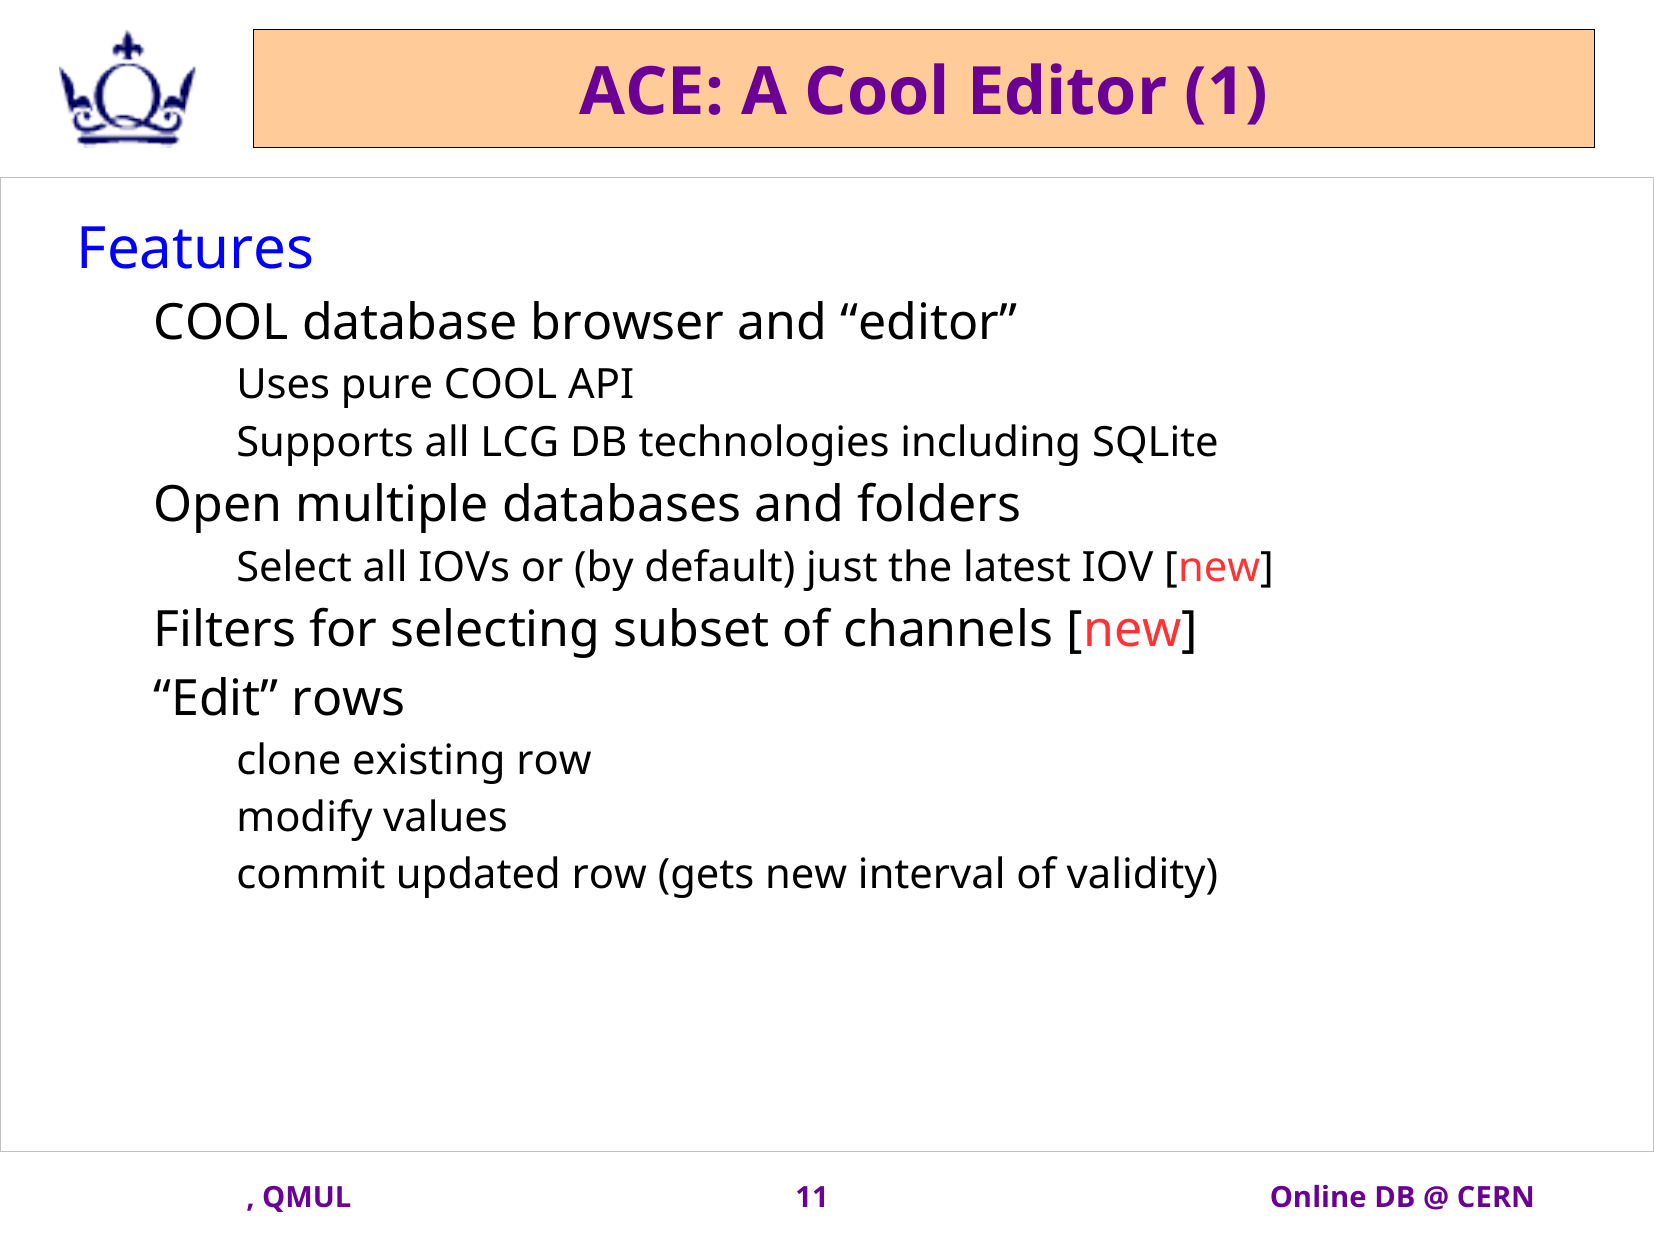

# ACE: A Cool Editor (1)
Features
COOL database browser and “editor”
Uses pure COOL API
Supports all LCG DB technologies including SQLite
Open multiple databases and folders
Select all IOVs or (by default) just the latest IOV [new]
Filters for selecting subset of channels [new]
“Edit” rows
clone existing row
modify values
commit updated row (gets new interval of validity)